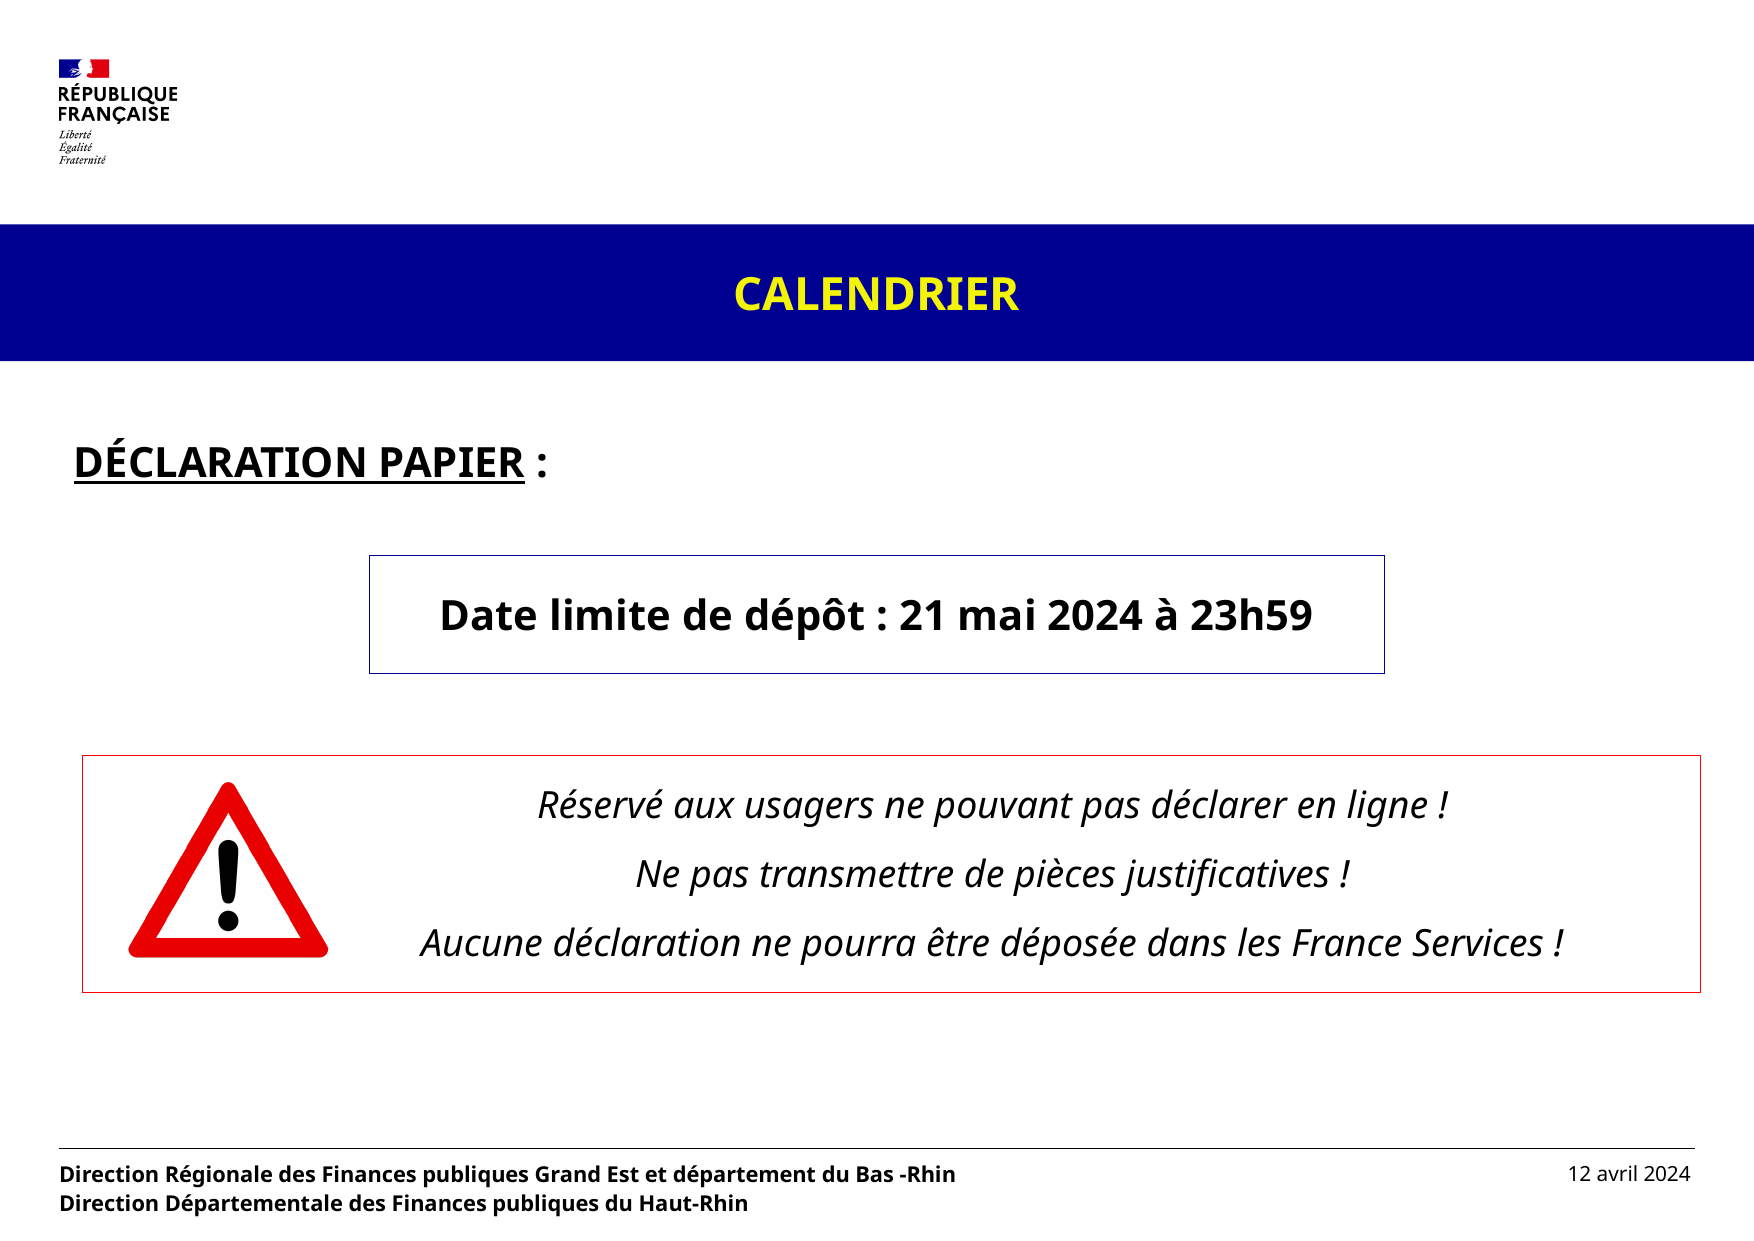

CALENDRIER
DÉCLARATION PAPIER :
Date limite de dépôt : 21 mai 2024 à 23h59
Réservé aux usagers ne pouvant pas déclarer en ligne !
Ne pas transmettre de pièces justificatives !
Aucune déclaration ne pourra être déposée dans les France Services !